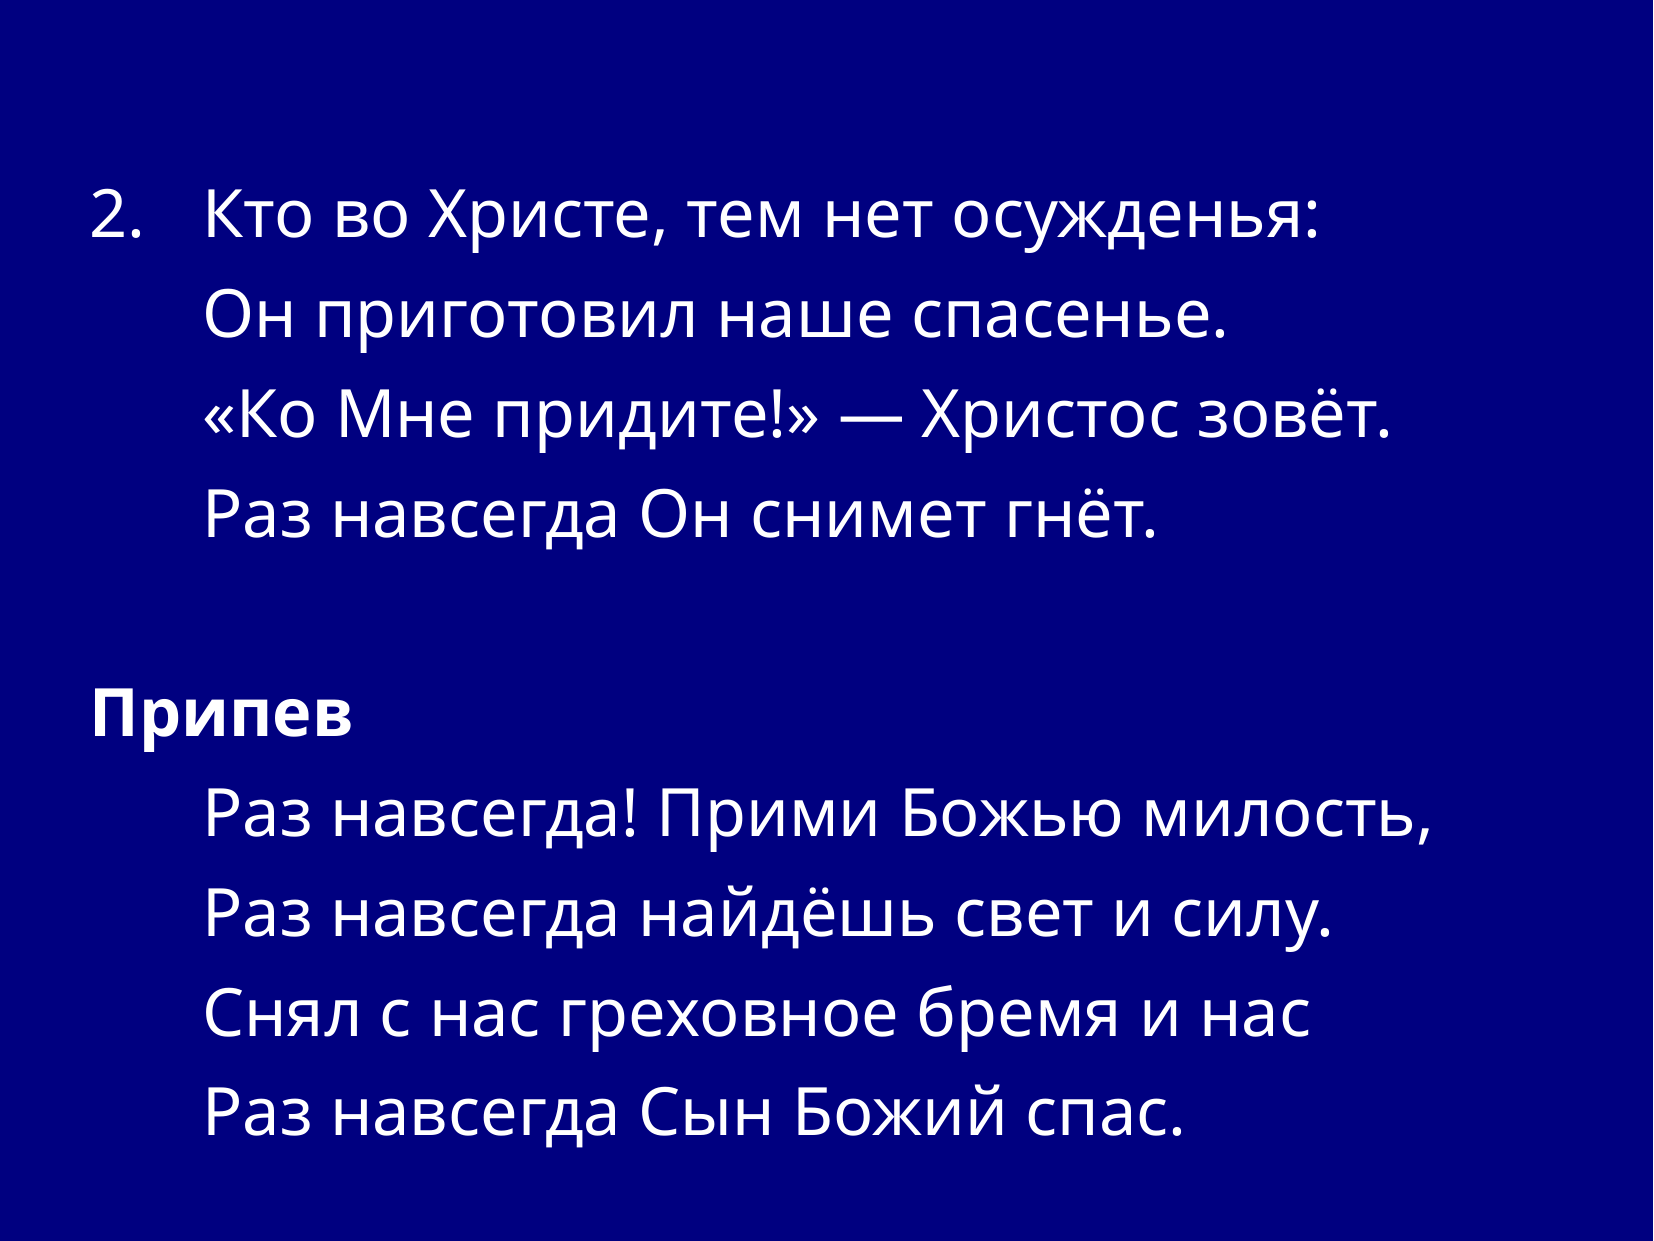

2.	Кто во Христе, тем нет осужденья:
	Он приготовил наше спасенье.
	«Ко Мне придите!» — Христос зовёт.
	Раз навсегда Он снимет гнёт.
Припев
	Раз навсегда! Прими Божью милость,
	Раз навсегда найдёшь свет и силу.
	Снял с нас греховное бремя и нас
	Раз навсегда Сын Божий спас.